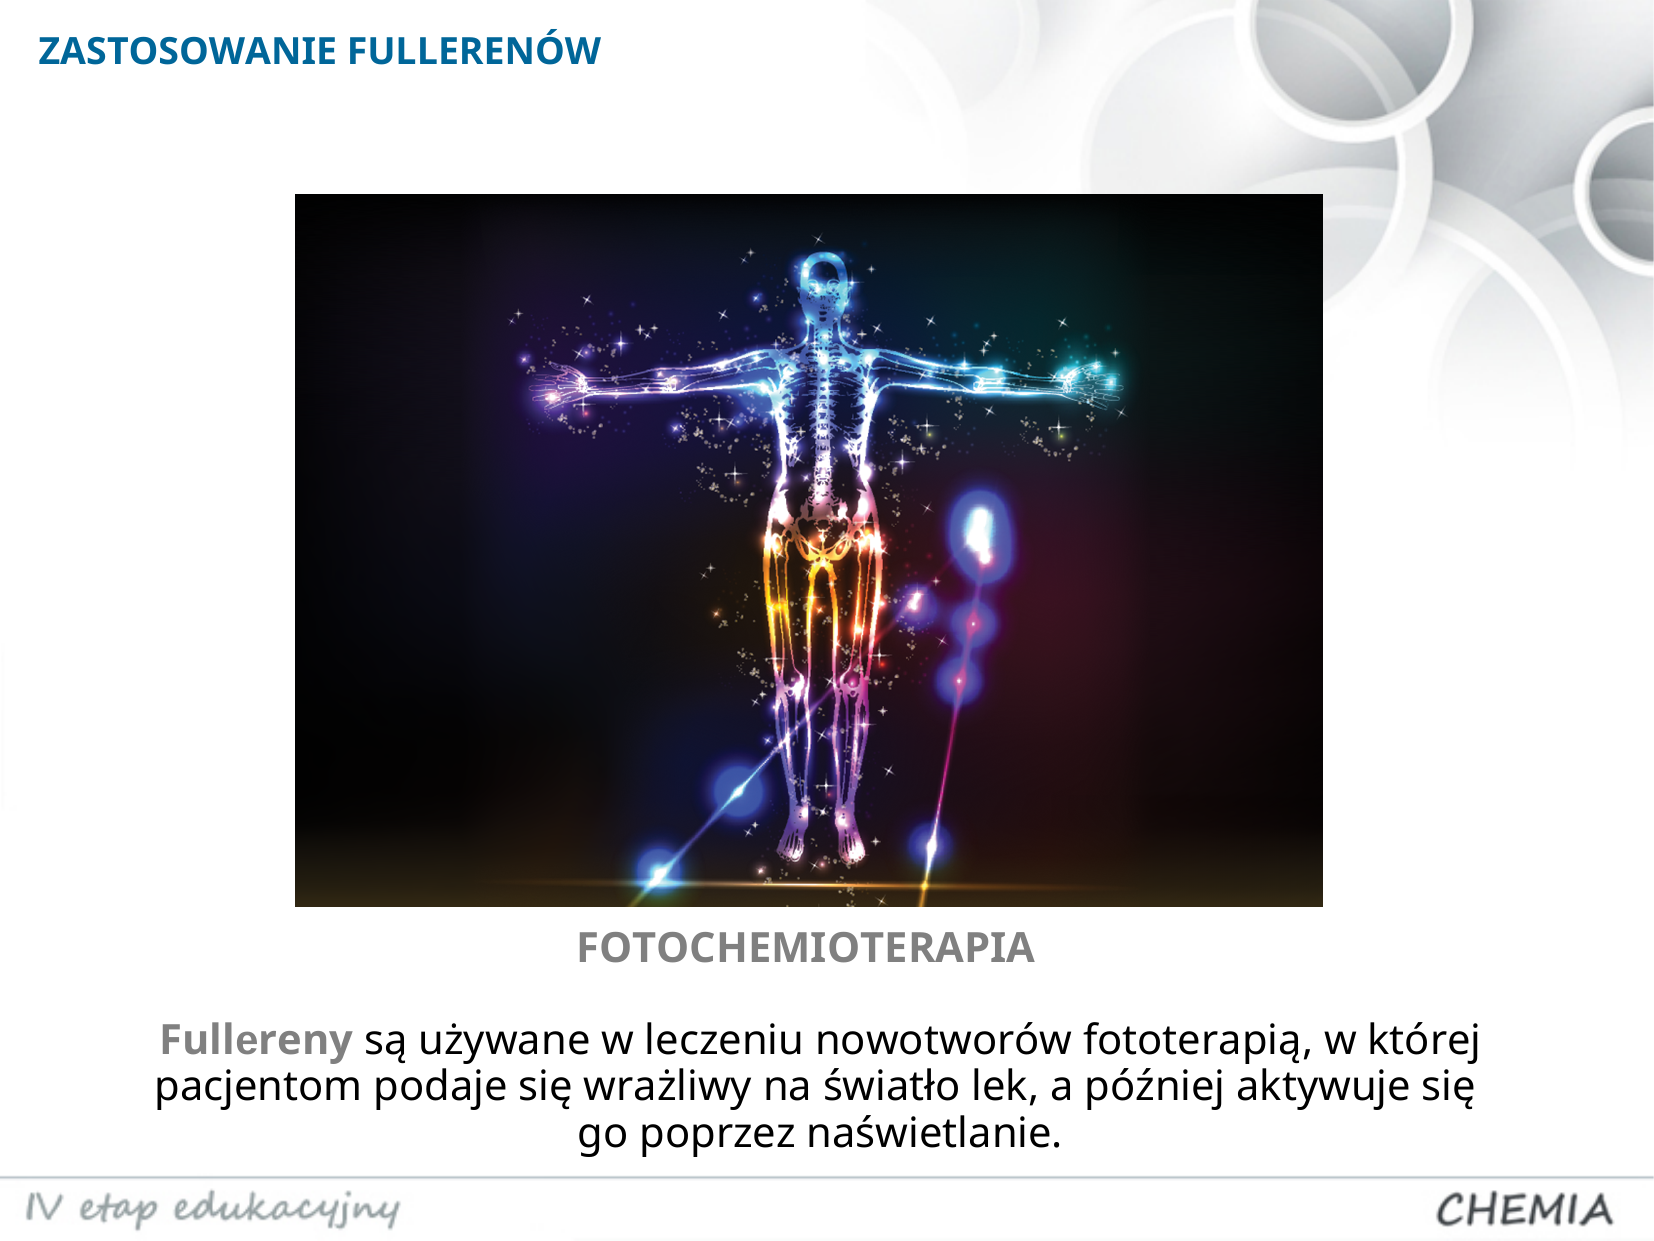

ZASTOSOWANIE FULLERENÓW
FOTOCHEMIOTERAPIA
Fullereny są używane w leczeniu nowotworów fototerapią, w której pacjentom podaje się wrażliwy na światło lek, a później aktywuje się
go poprzez naświetlanie.